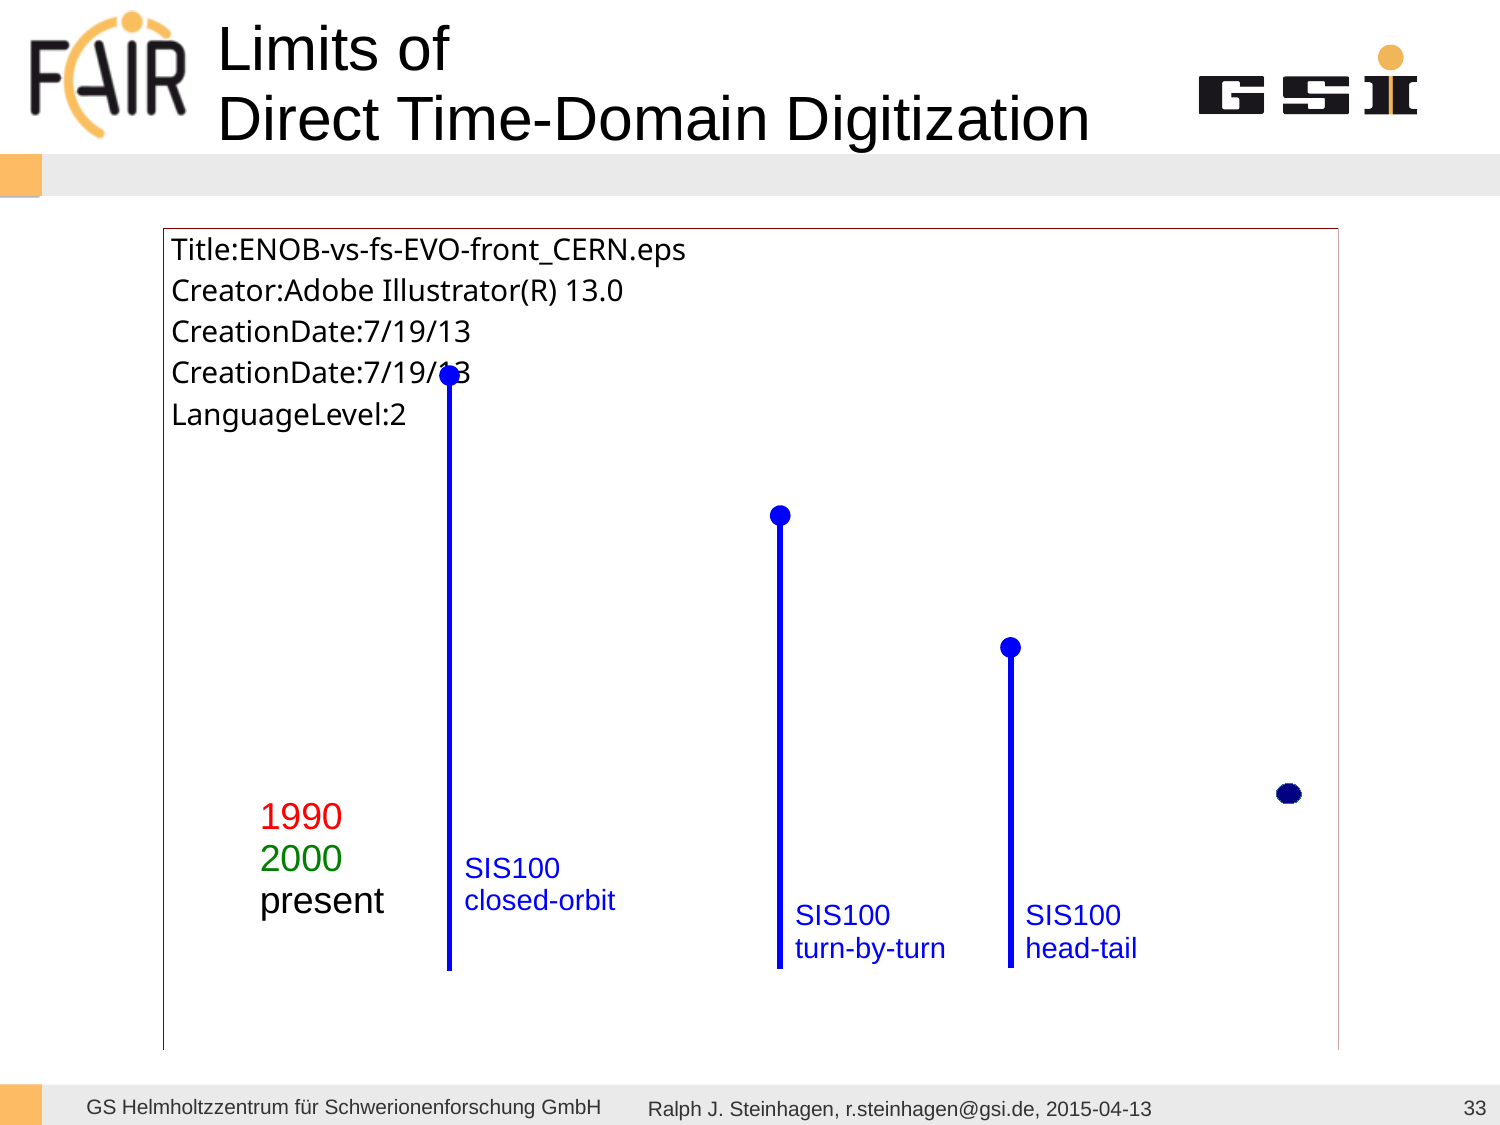

# Limits of Direct Time-Domain Digitization
1990
2000
present
SIS100
closed-orbit
SIS100
turn-by-turn
SIS100
head-tail